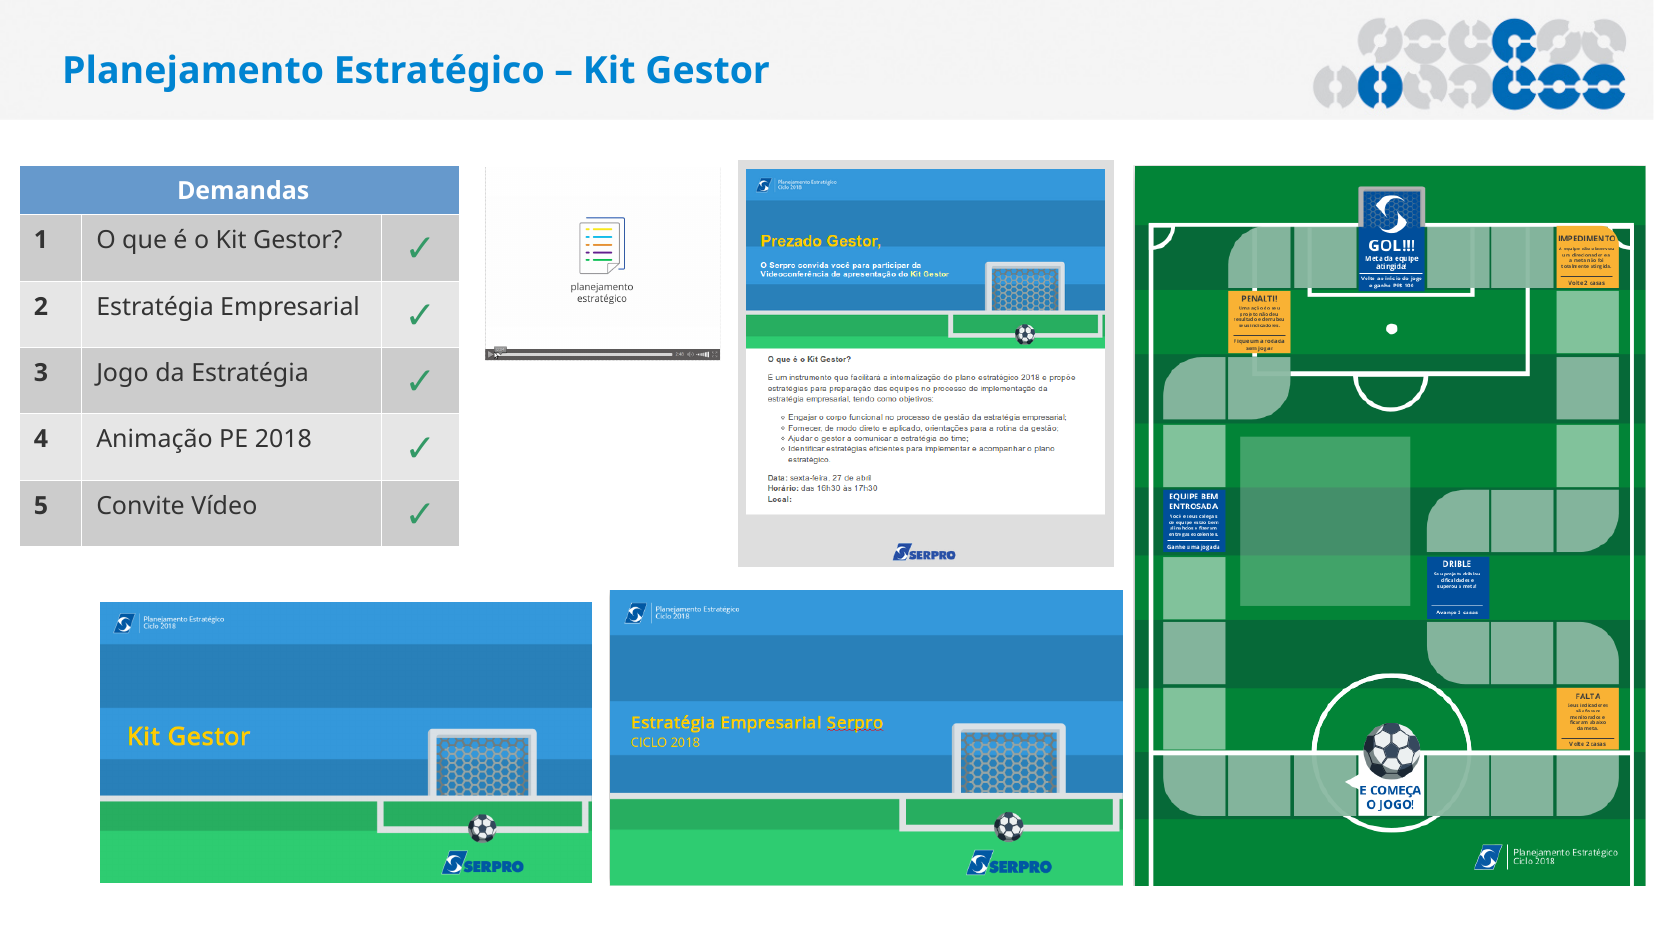

Planejamento Estratégico – Kit Gestor
| Demandas | | |
| --- | --- | --- |
| 1 | O que é o Kit Gestor? | ✓ |
| 2 | Estratégia Empresarial | ✓ |
| 3 | Jogo da Estratégia | ✓ |
| 4 | Animação PE 2018 | ✓ |
| 5 | Convite Vídeo | ✓ |